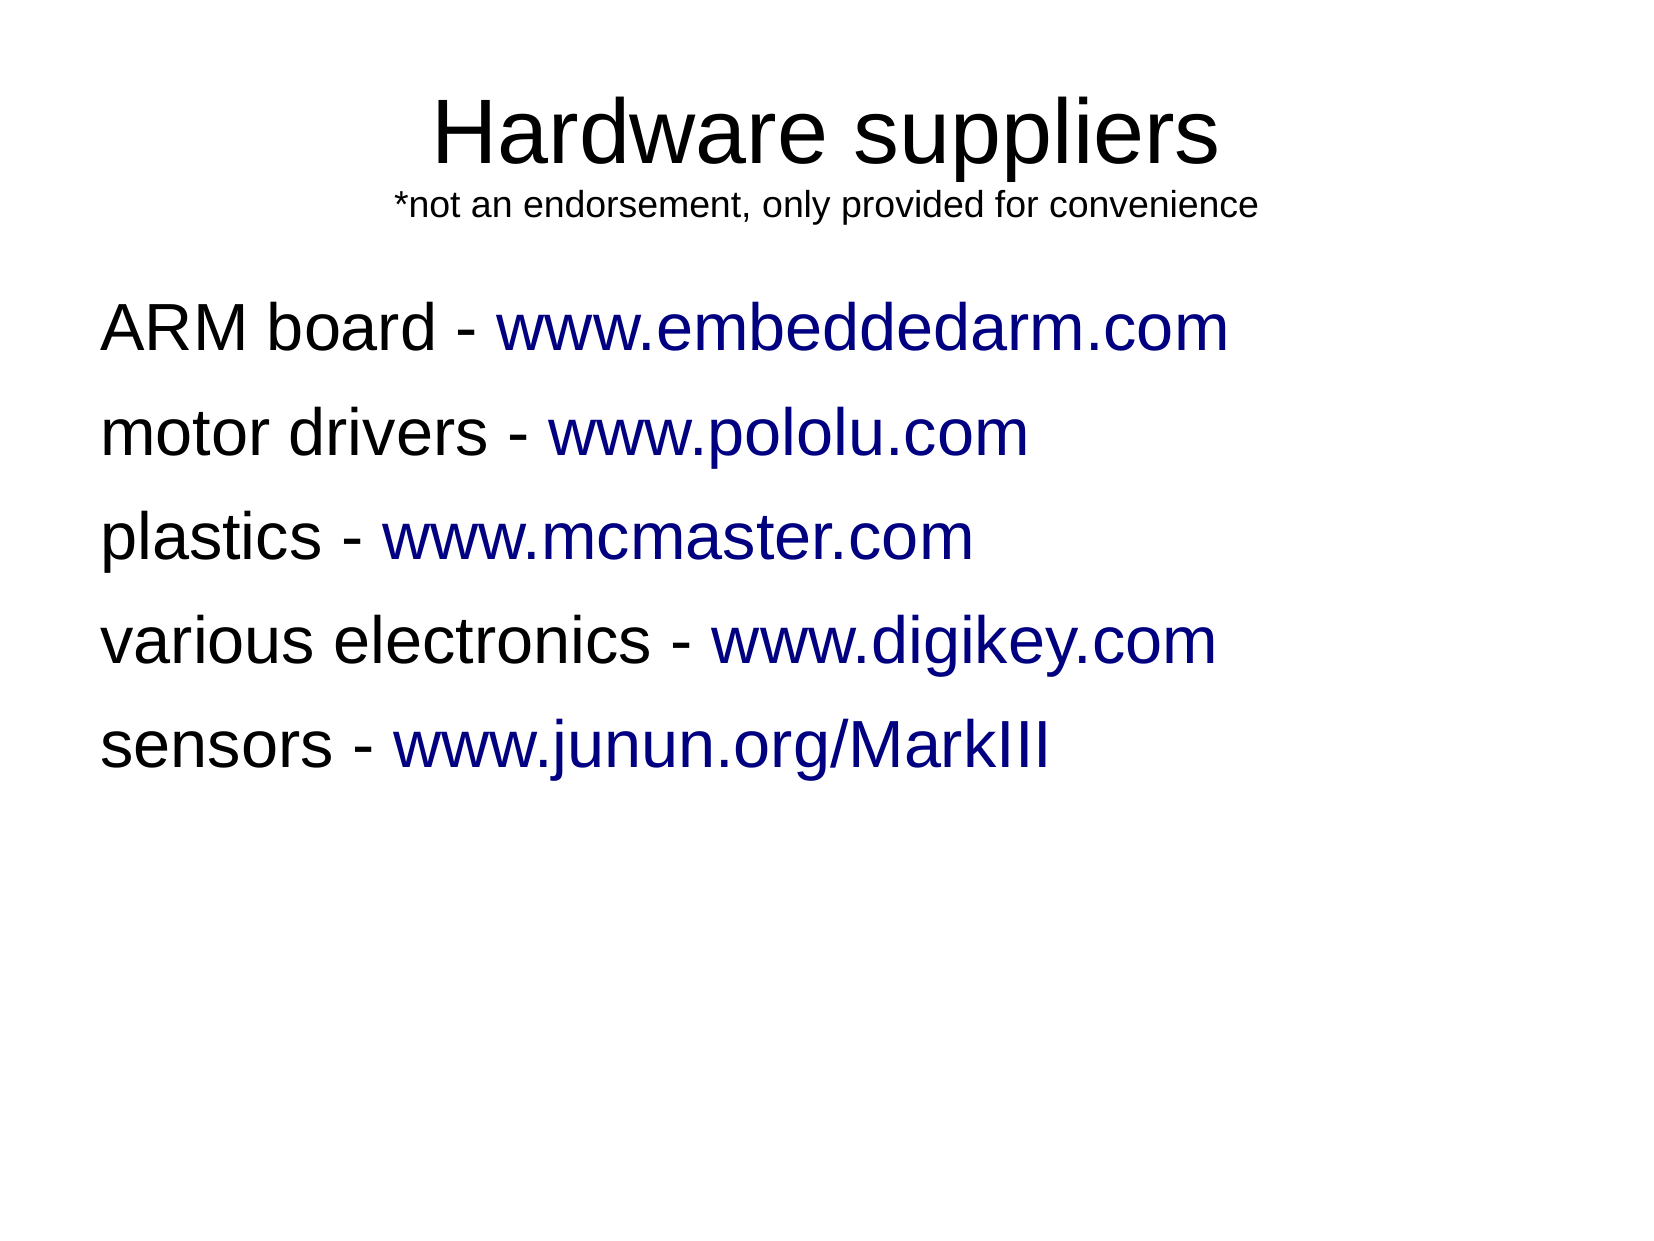

# Hardware suppliers *not an endorsement, only provided for convenience
ARM board - www.embeddedarm.com
motor drivers - www.pololu.com
plastics - www.mcmaster.com
various electronics - www.digikey.com
sensors - www.junun.org/MarkIII